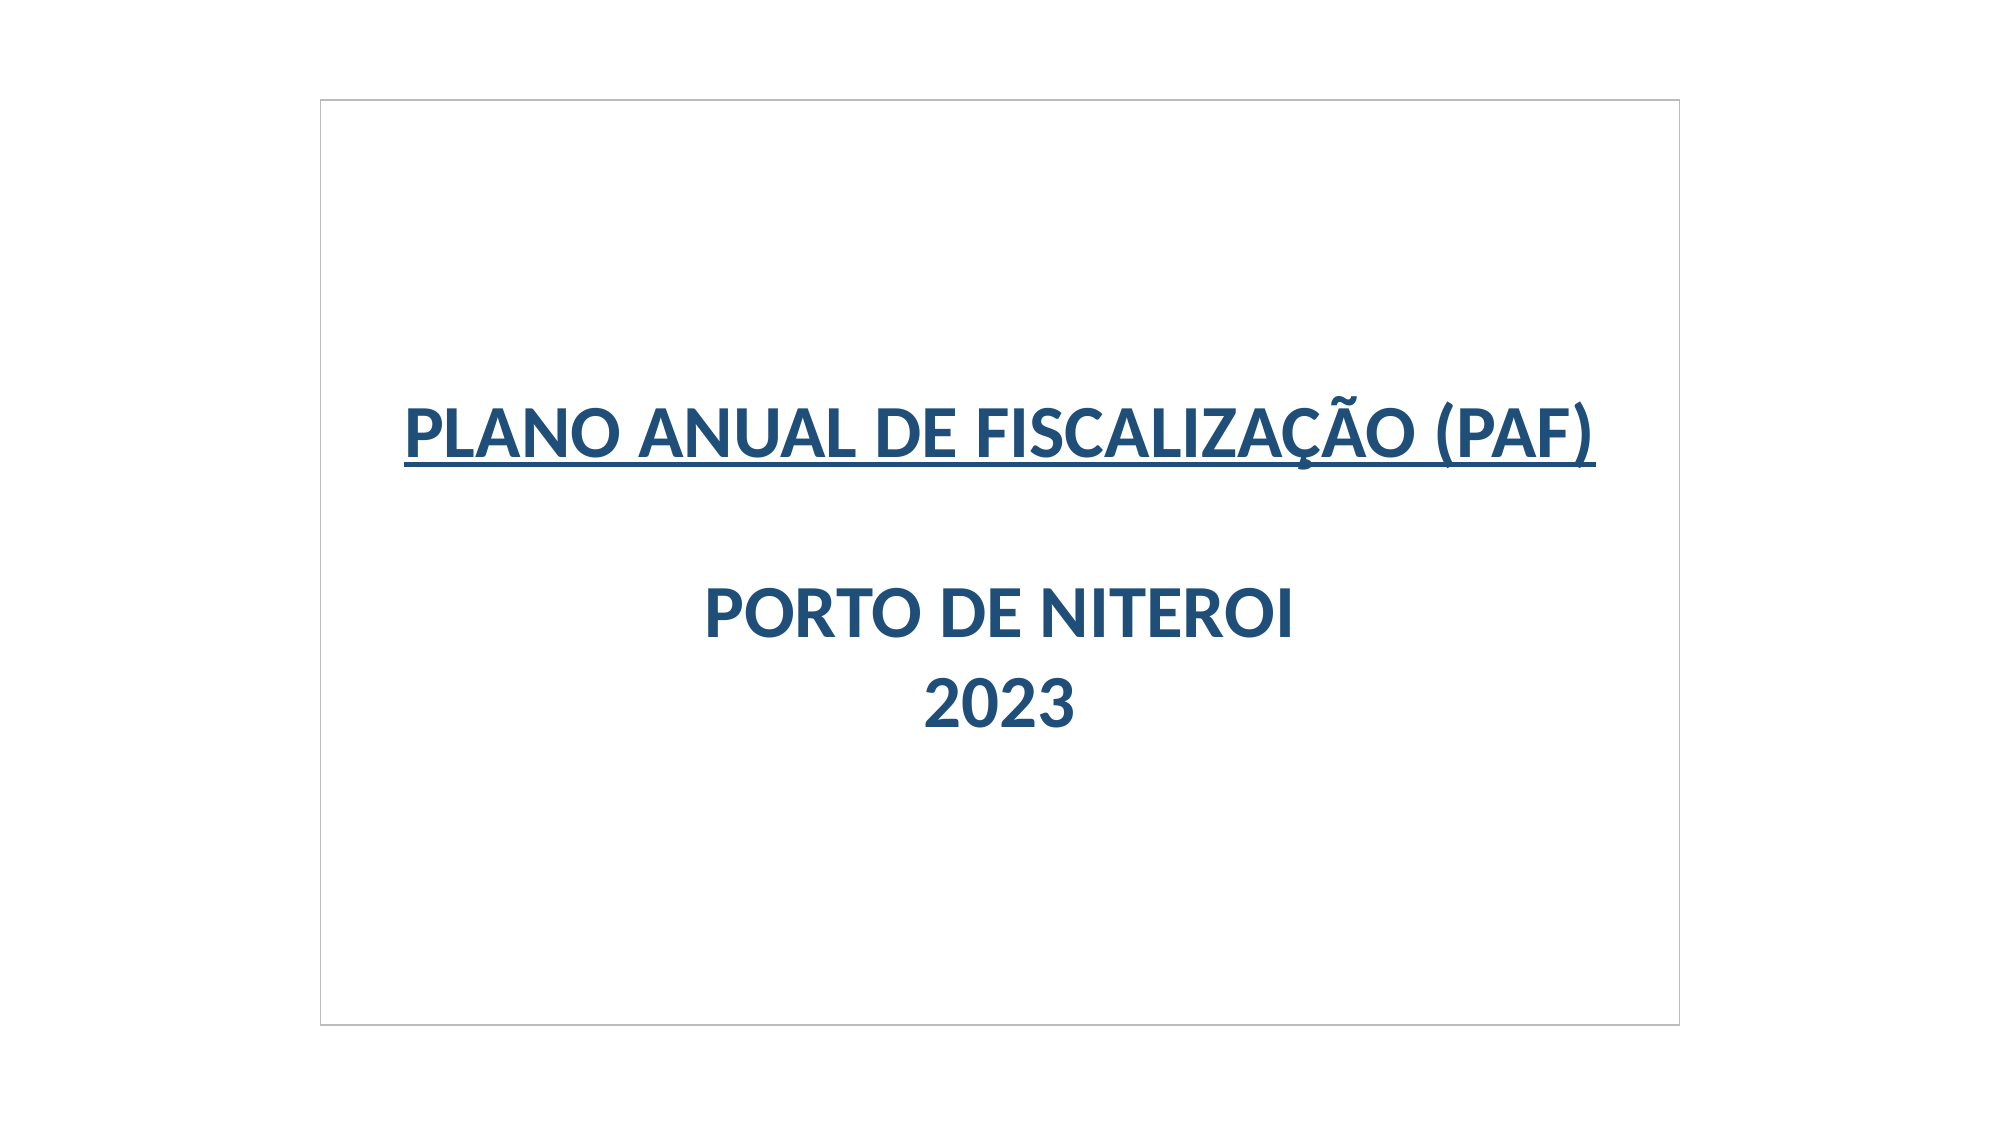

PLANO ANUAL DE FISCALIZAÇÃO (PAF)
PORTO DE NITEROI
2023